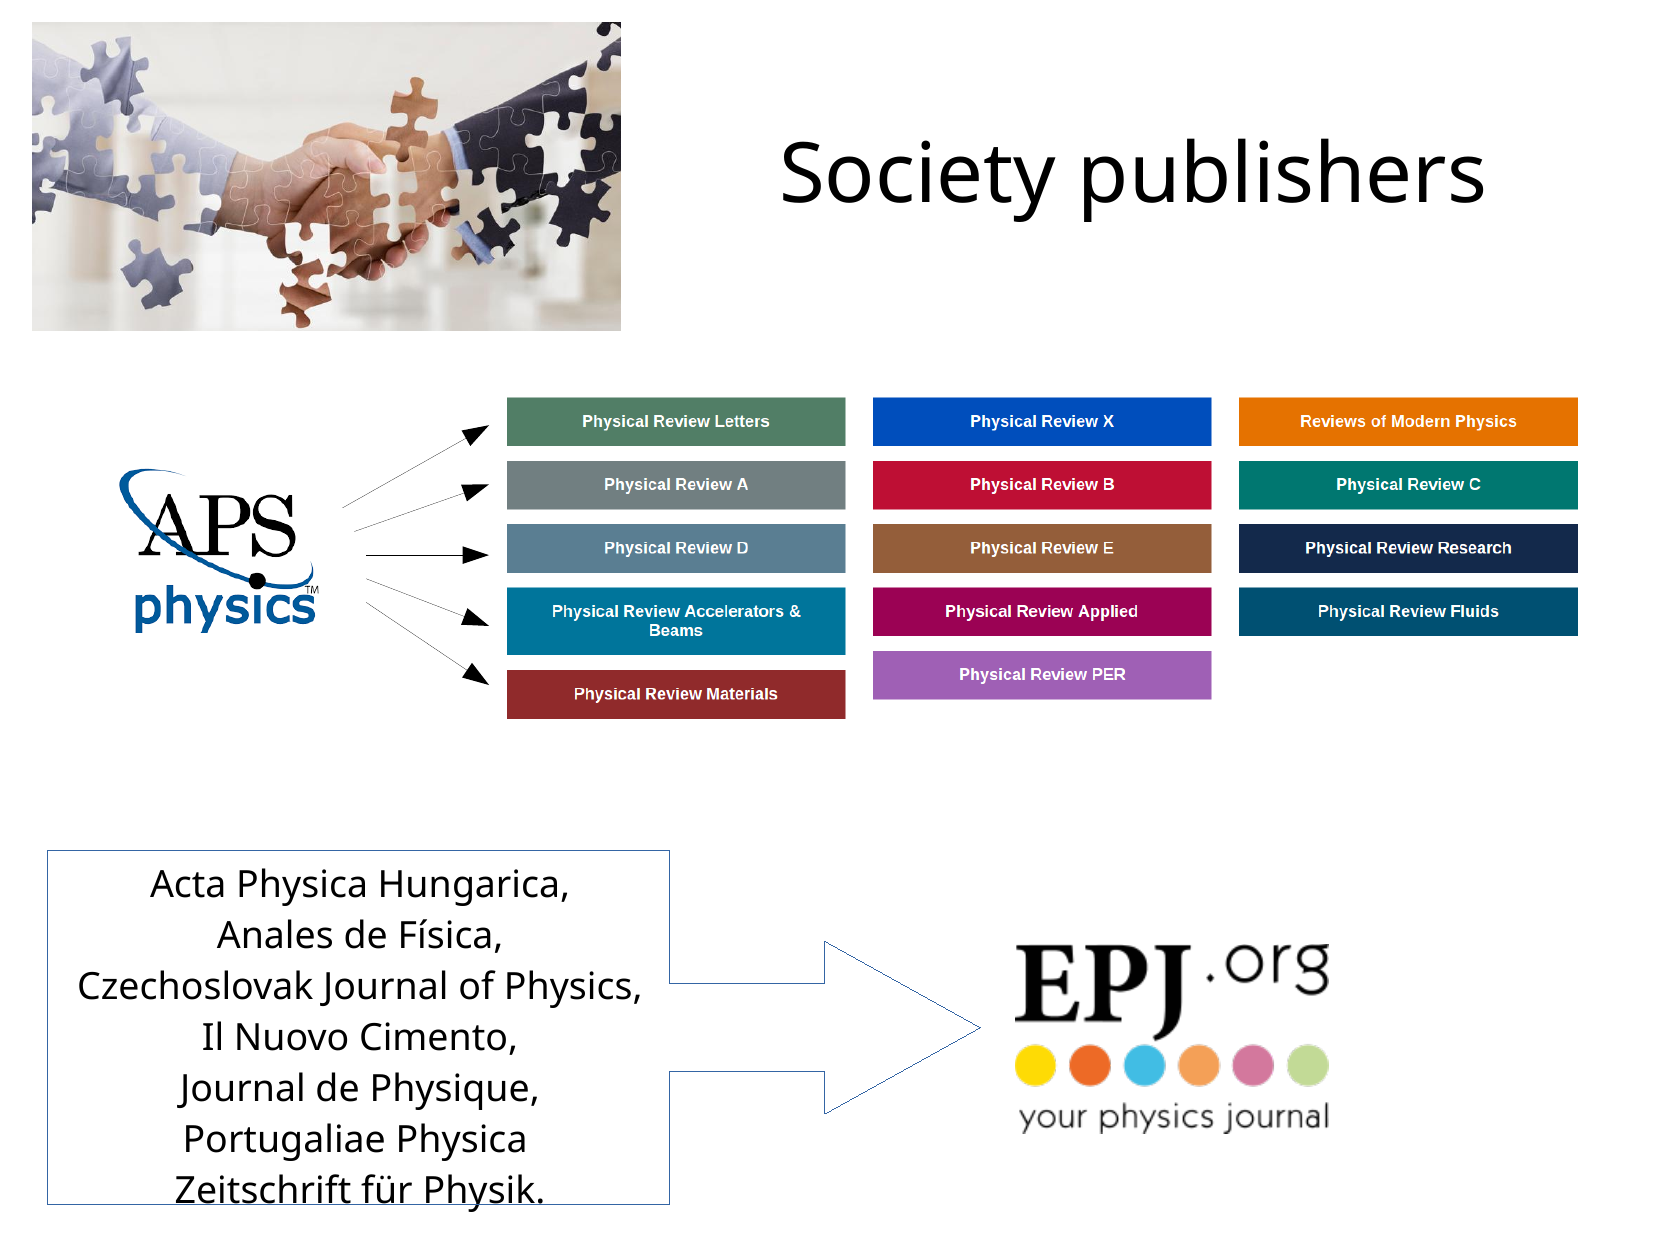

Society publishers
Acta Physica Hungarica,
 Anales de Física,
Czechoslovak Journal of Physics,
 Il Nuovo Cimento,
Journal de Physique,
 Portugaliae Physica
Zeitschrift für Physik.